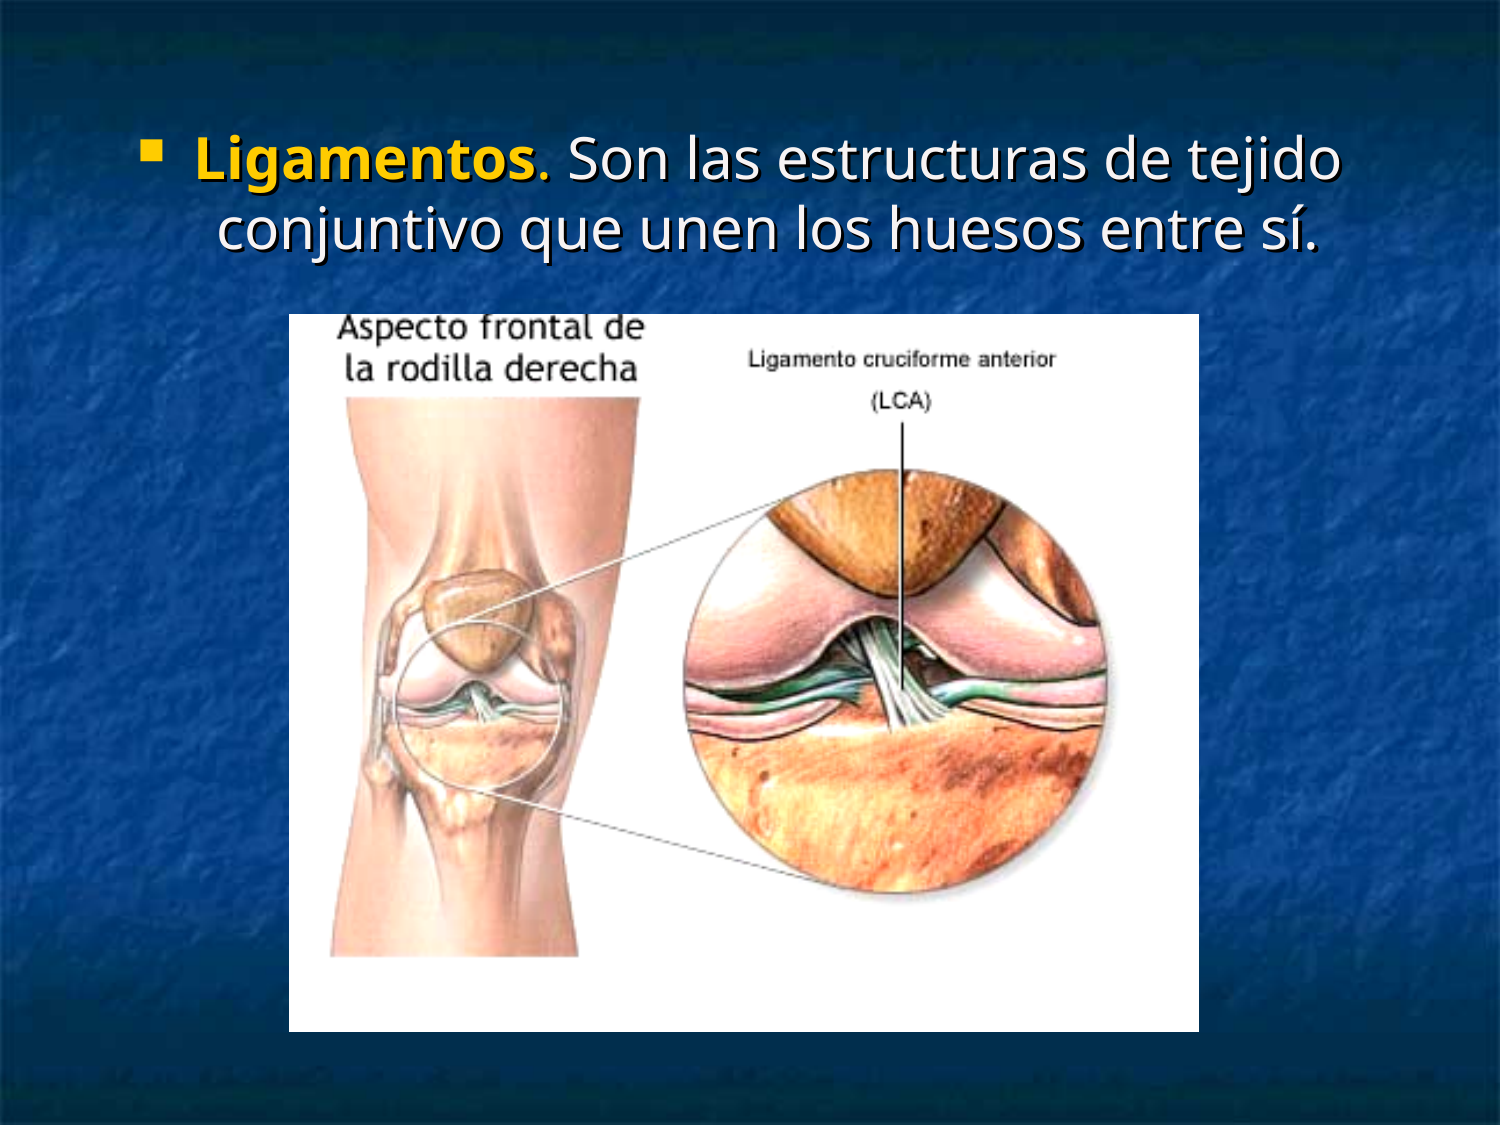

# Ligamentos. Son las estructuras de tejido conjuntivo que unen los huesos entre sí.